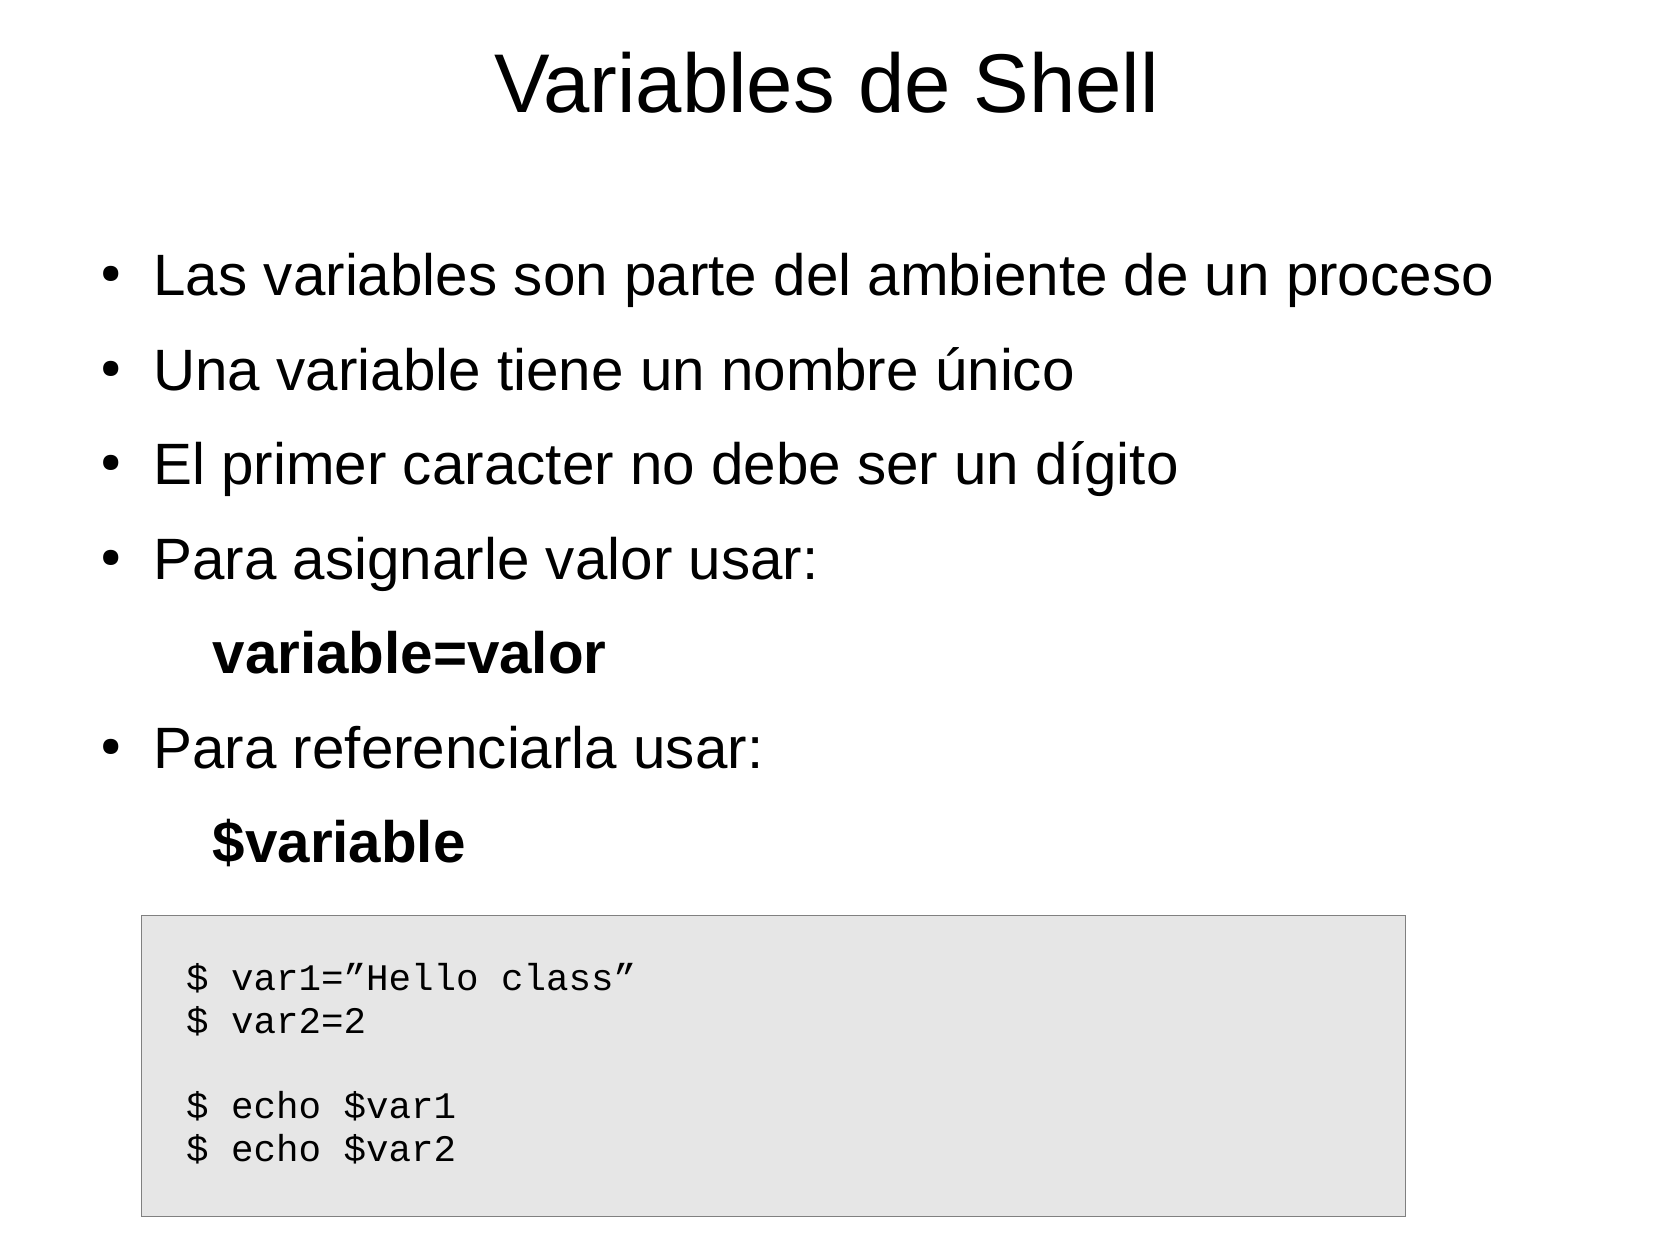

# Variables de Shell
Las variables son parte del ambiente de un proceso
Una variable tiene un nombre único
El primer caracter no debe ser un dígito
Para asignarle valor usar:
 variable=valor
Para referenciarla usar:
 $variable
$ var1=”Hello class”
$ var2=2
$ echo $var1
$ echo $var2